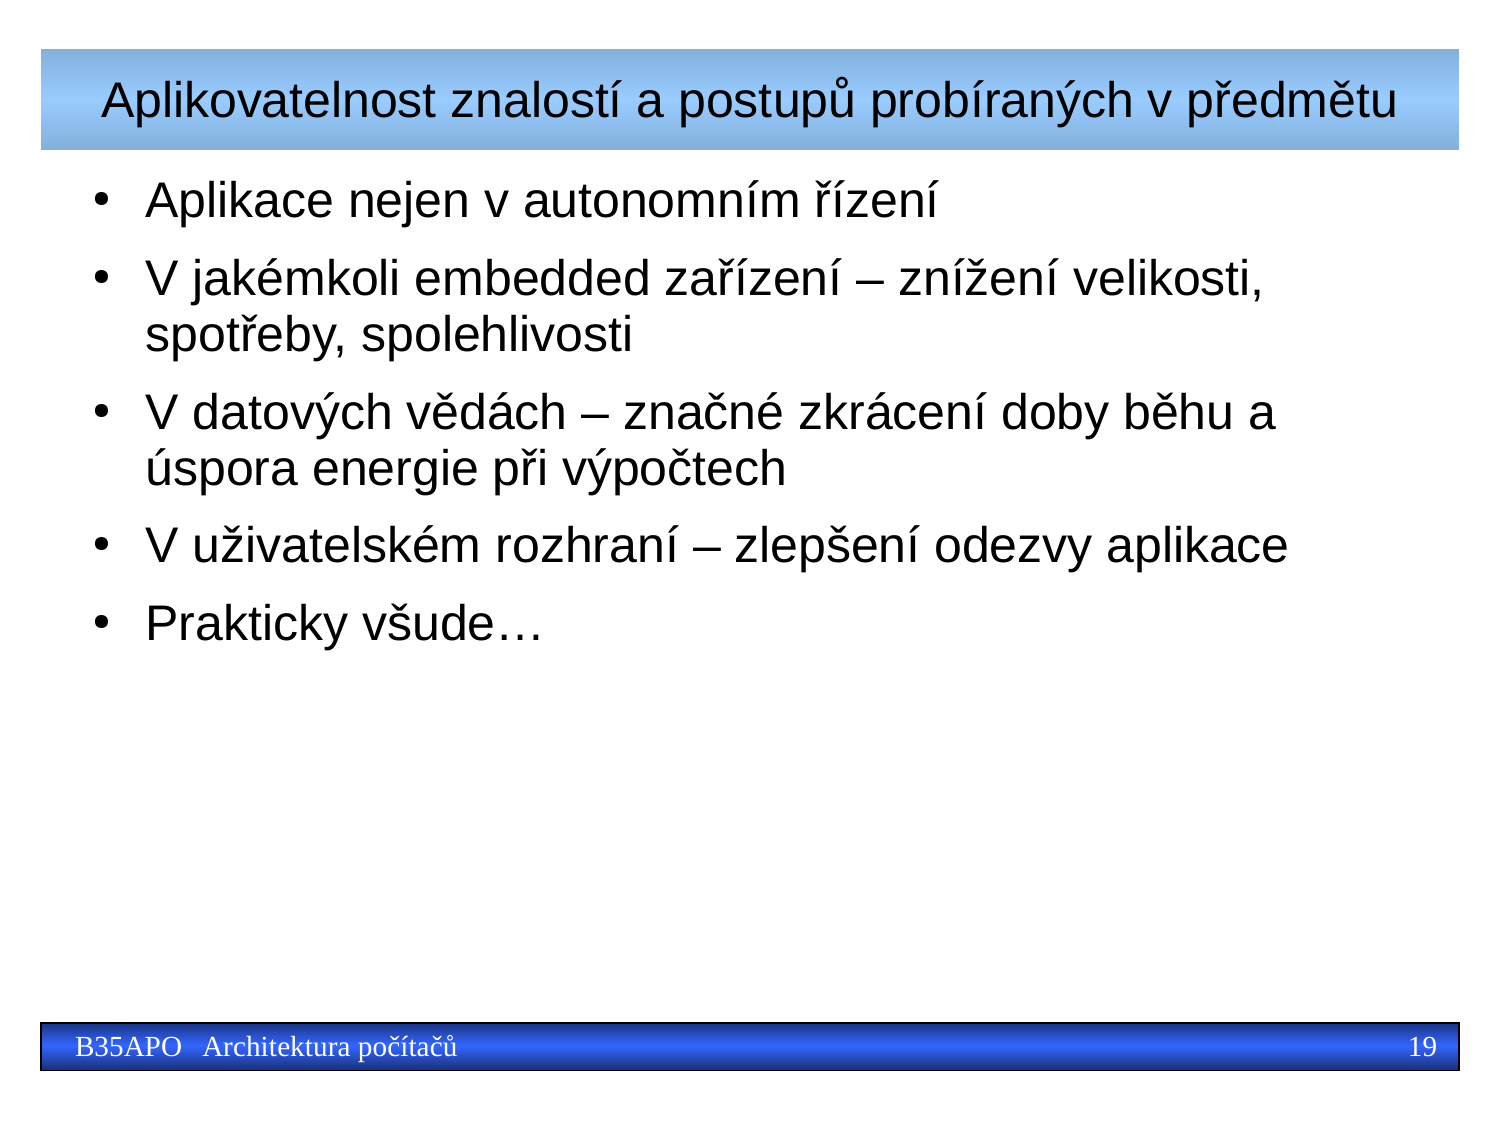

# Aplikovatelnost znalostí a postupů probíraných v předmětu
Aplikace nejen v autonomním řízení
V jakémkoli embedded zařízení – znížení velikosti, spotřeby, spolehlivosti
V datových vědách – značné zkrácení doby běhu a úspora energie při výpočtech
V uživatelském rozhraní – zlepšení odezvy aplikace
Prakticky všude…
B35APO Architektura počítačů
19